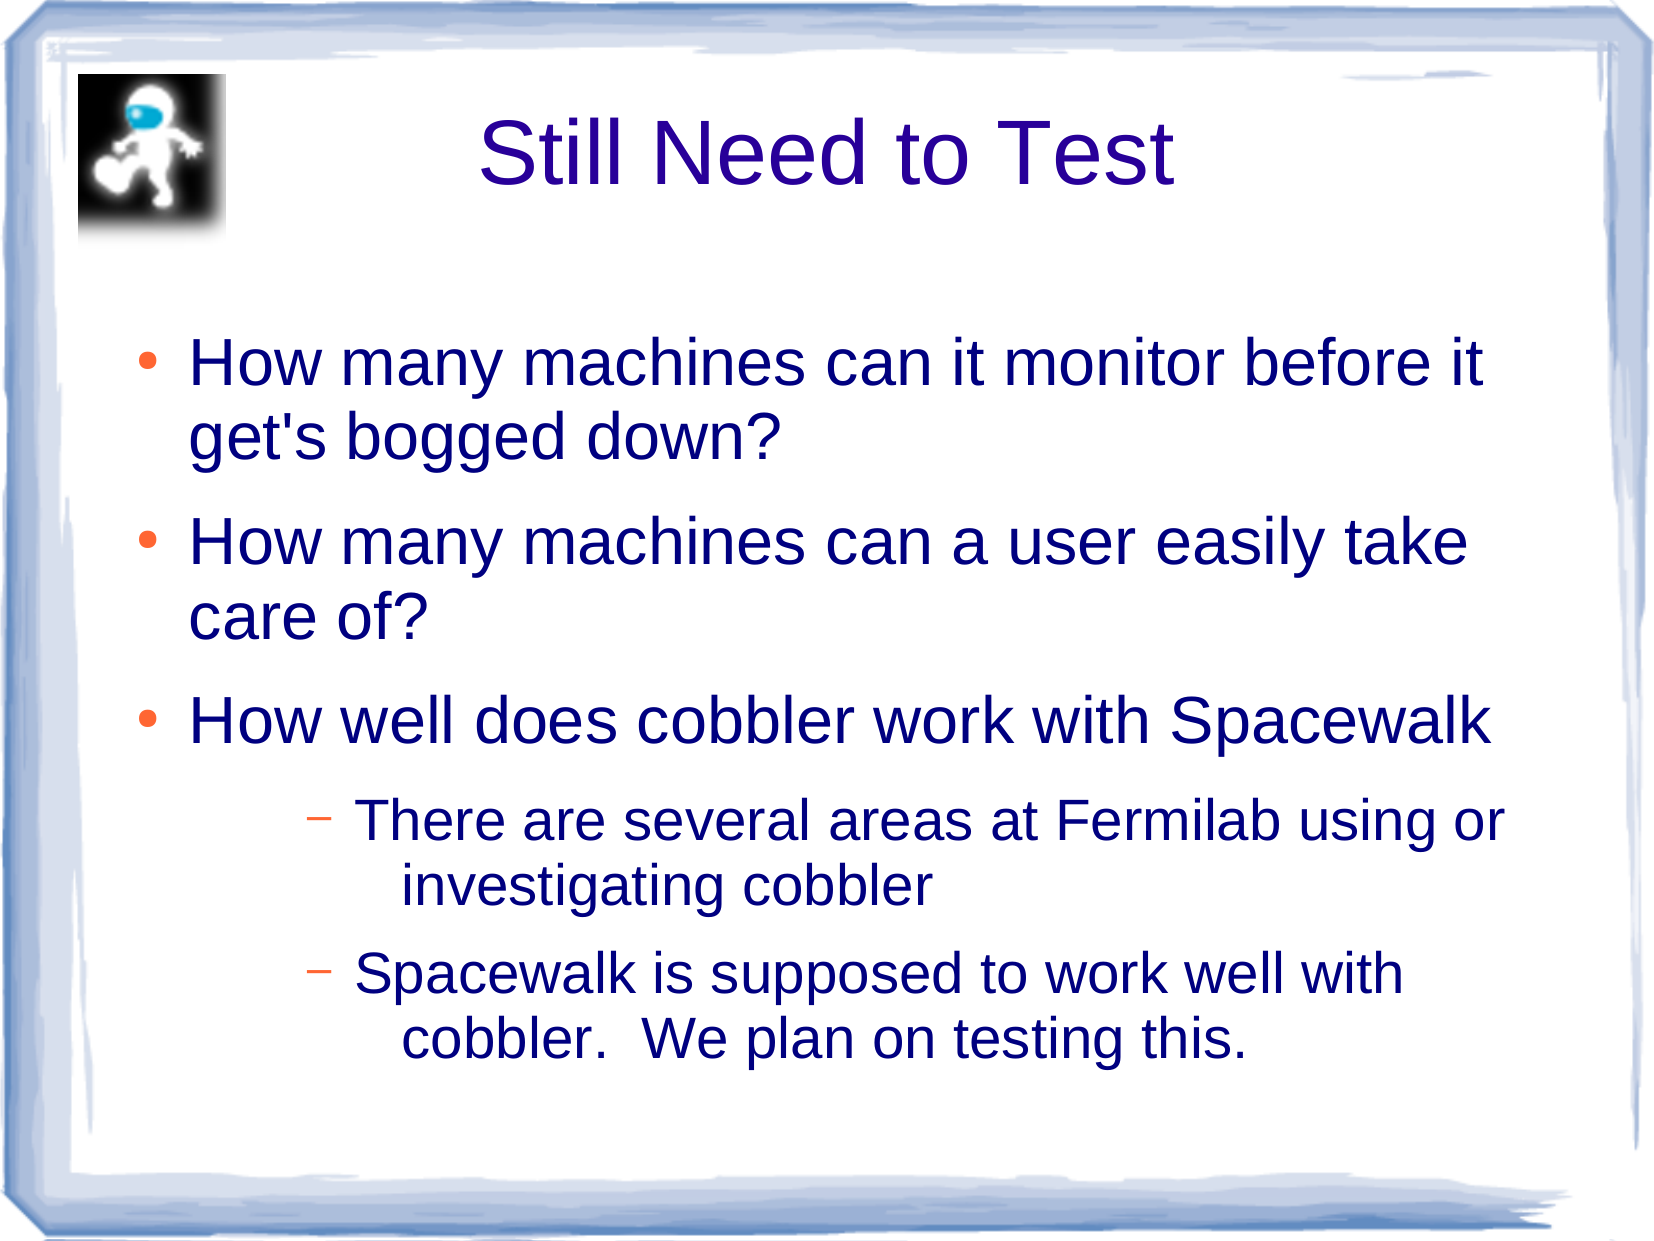

# Still Need to Test
How many machines can it monitor before it get's bogged down?
How many machines can a user easily take care of?
How well does cobbler work with Spacewalk
There are several areas at Fermilab using or investigating cobbler
Spacewalk is supposed to work well with cobbler. We plan on testing this.